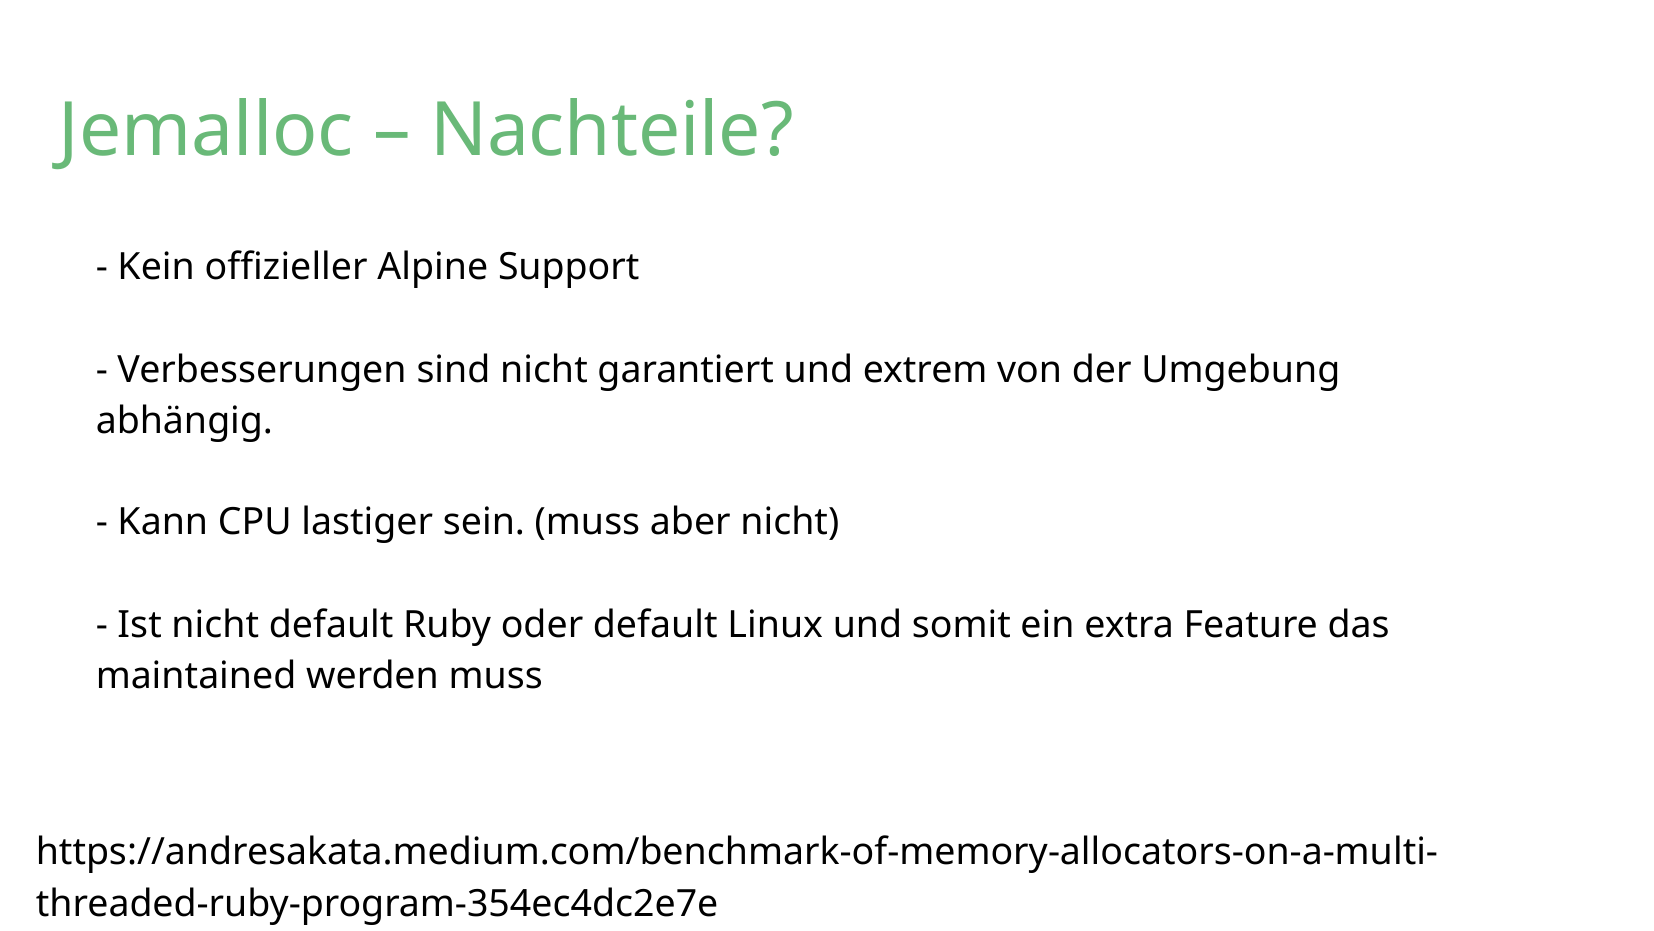

# Jemalloc – Nachteile?
- Kein offizieller Alpine Support
- Verbesserungen sind nicht garantiert und extrem von der Umgebung abhängig.
- Kann CPU lastiger sein. (muss aber nicht)
- Ist nicht default Ruby oder default Linux und somit ein extra Feature das maintained werden muss
https://andresakata.medium.com/benchmark-of-memory-allocators-on-a-multi-threaded-ruby-program-354ec4dc2e7e